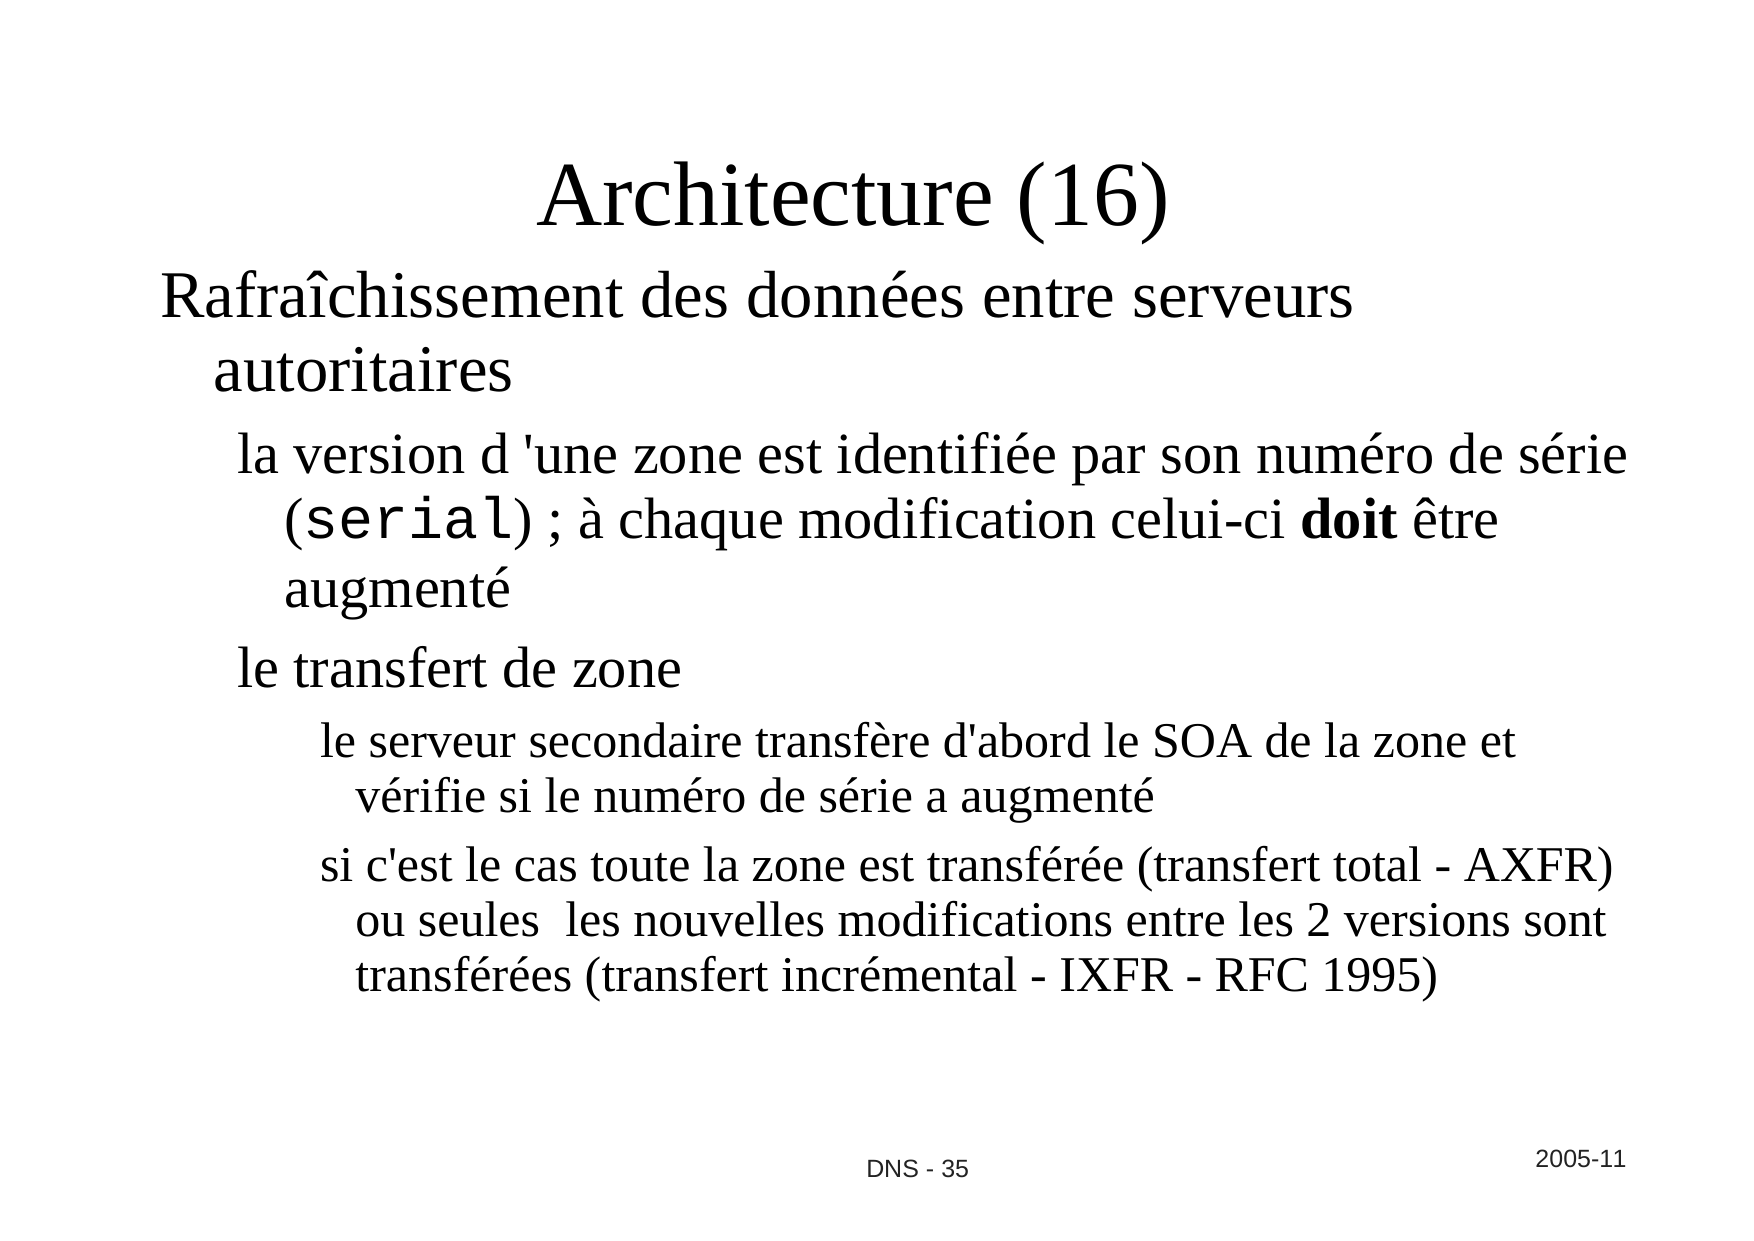

# Architecture (16)
Rafraîchissement des données entre serveurs autoritaires
la version d 'une zone est identifiée par son numéro de série (serial) ; à chaque modification celui-ci doit être augmenté
le transfert de zone
le serveur secondaire transfère d'abord le SOA de la zone et vérifie si le numéro de série a augmenté
si c'est le cas toute la zone est transférée (transfert total - AXFR) ou seules les nouvelles modifications entre les 2 versions sont transférées (transfert incrémental - IXFR - RFC 1995)